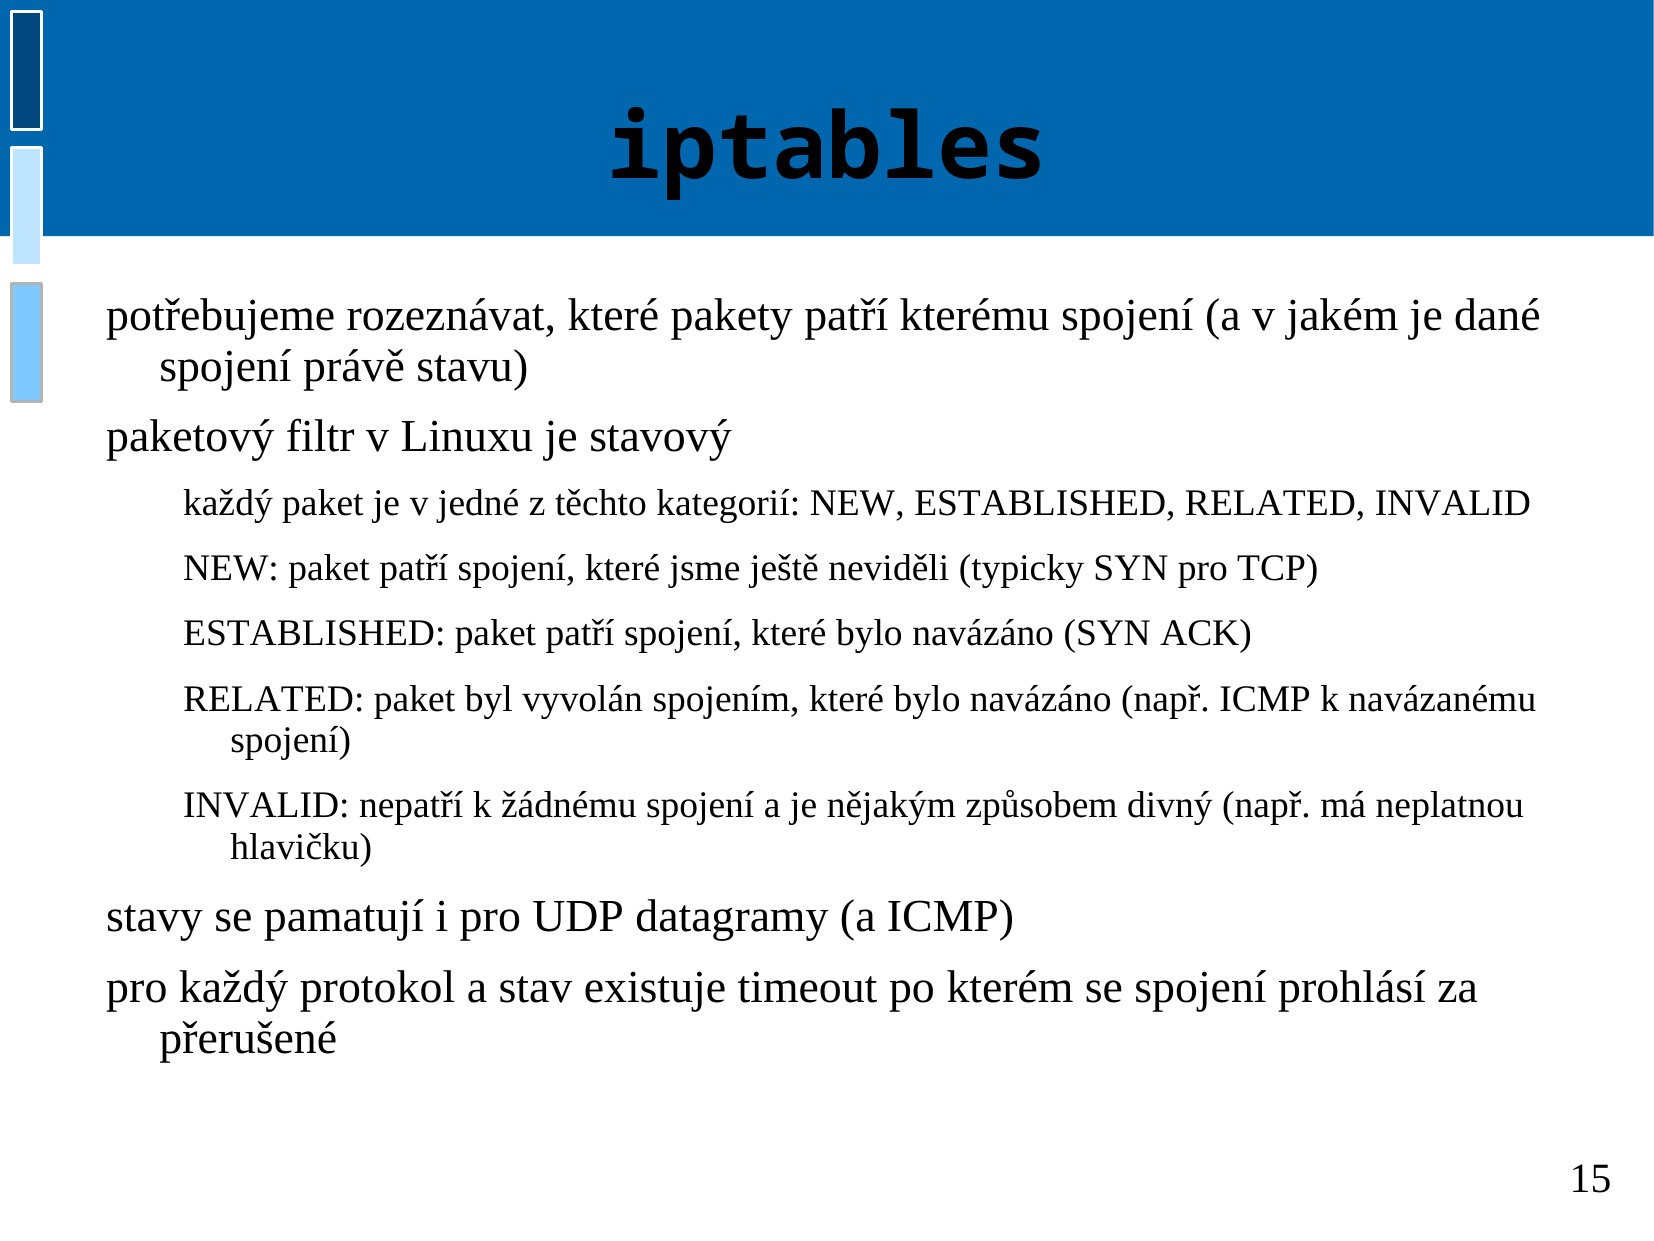

# iptables
potřebujeme rozeznávat, které pakety patří kterému spojení (a v jakém je dané spojení právě stavu)
paketový filtr v Linuxu je stavový
každý paket je v jedné z těchto kategorií: NEW, ESTABLISHED, RELATED, INVALID
NEW: paket patří spojení, které jsme ještě neviděli (typicky SYN pro TCP)
ESTABLISHED: paket patří spojení, které bylo navázáno (SYN ACK)
RELATED: paket byl vyvolán spojením, které bylo navázáno (např. ICMP k navázanému spojení)
INVALID: nepatří k žádnému spojení a je nějakým způsobem divný (např. má neplatnou hlavičku)
stavy se pamatují i pro UDP datagramy (a ICMP)
pro každý protokol a stav existuje timeout po kterém se spojení prohlásí za přerušené